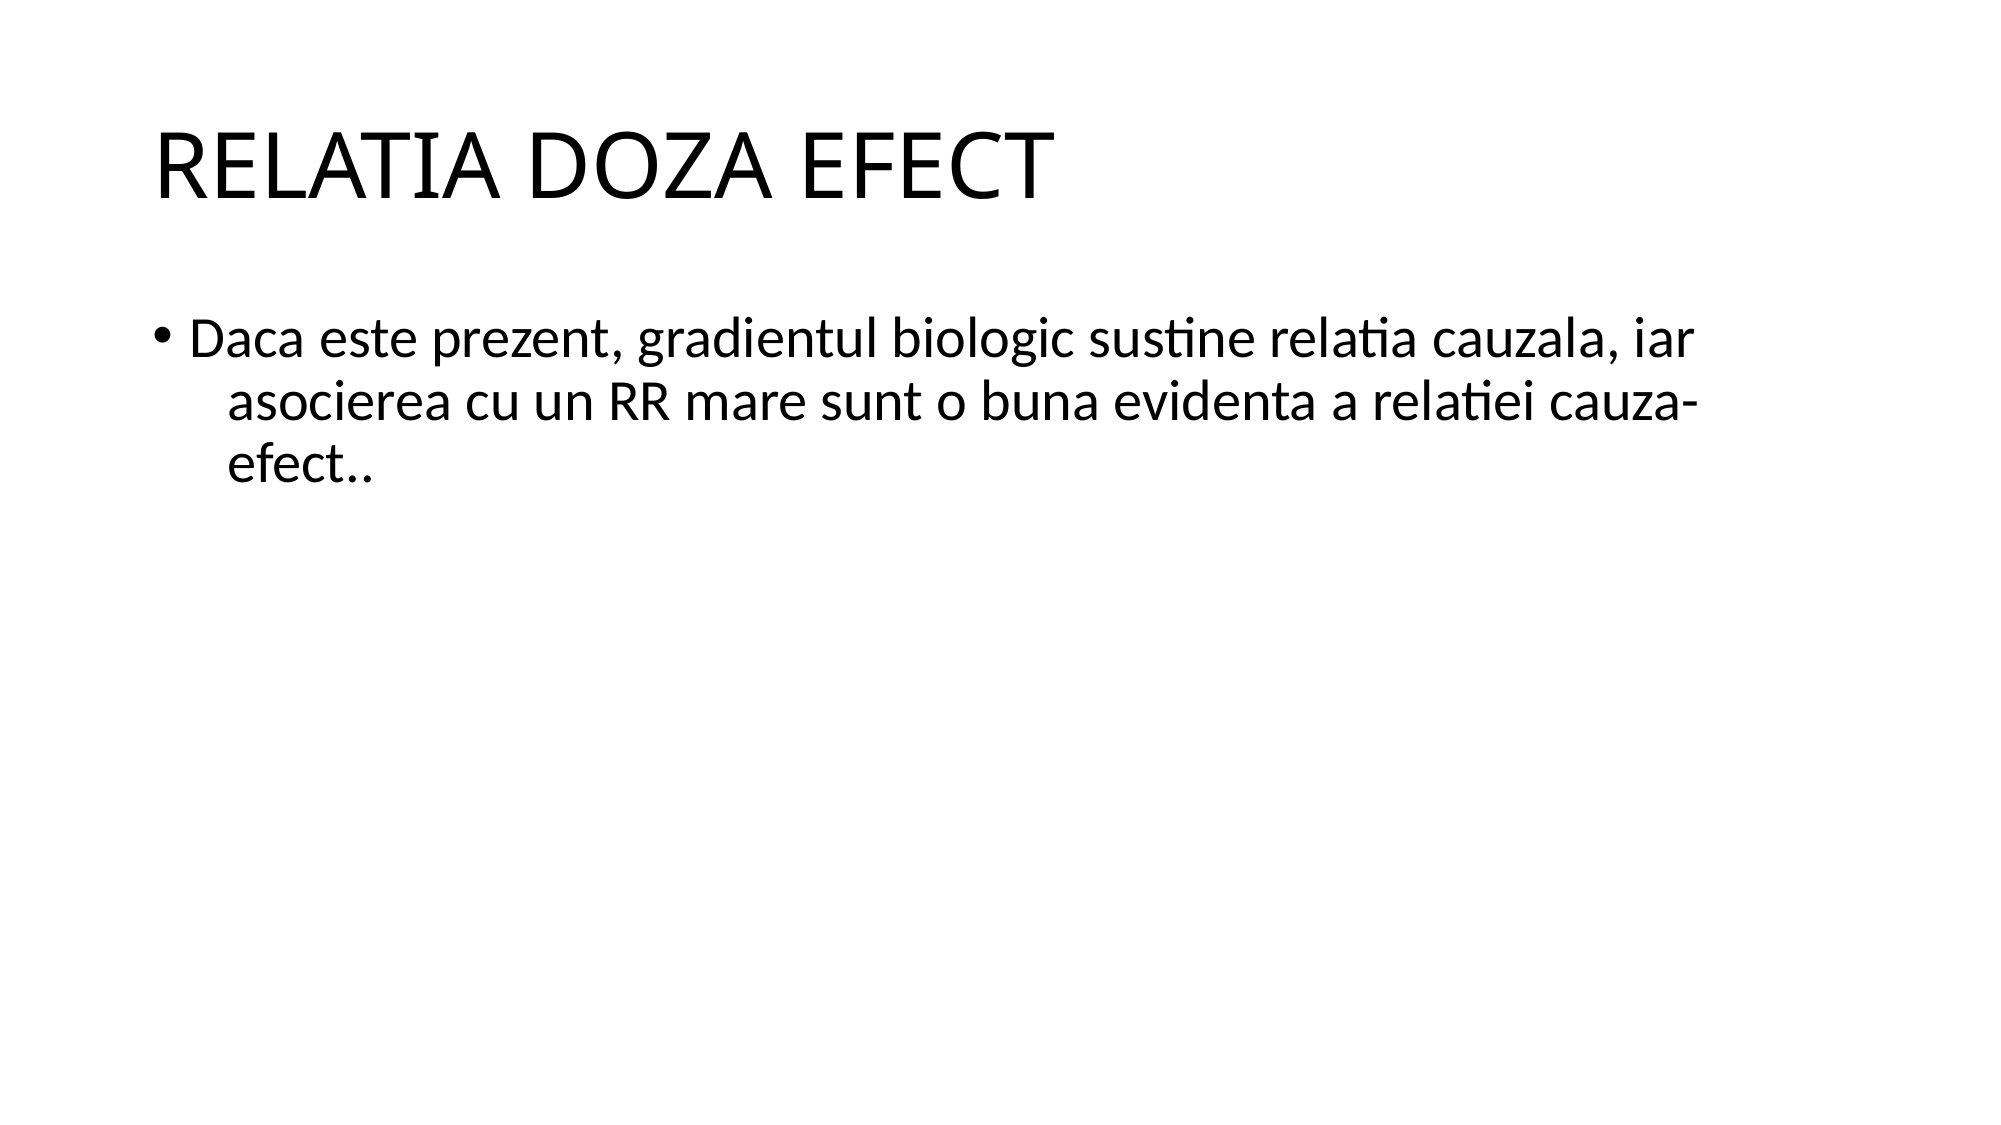

# RELATIA DOZA EFECT
Daca este prezent, gradientul biologic sustine relatia cauzala, iar asocierea cu un RR mare sunt o buna evidenta a relatiei cauza-efect..